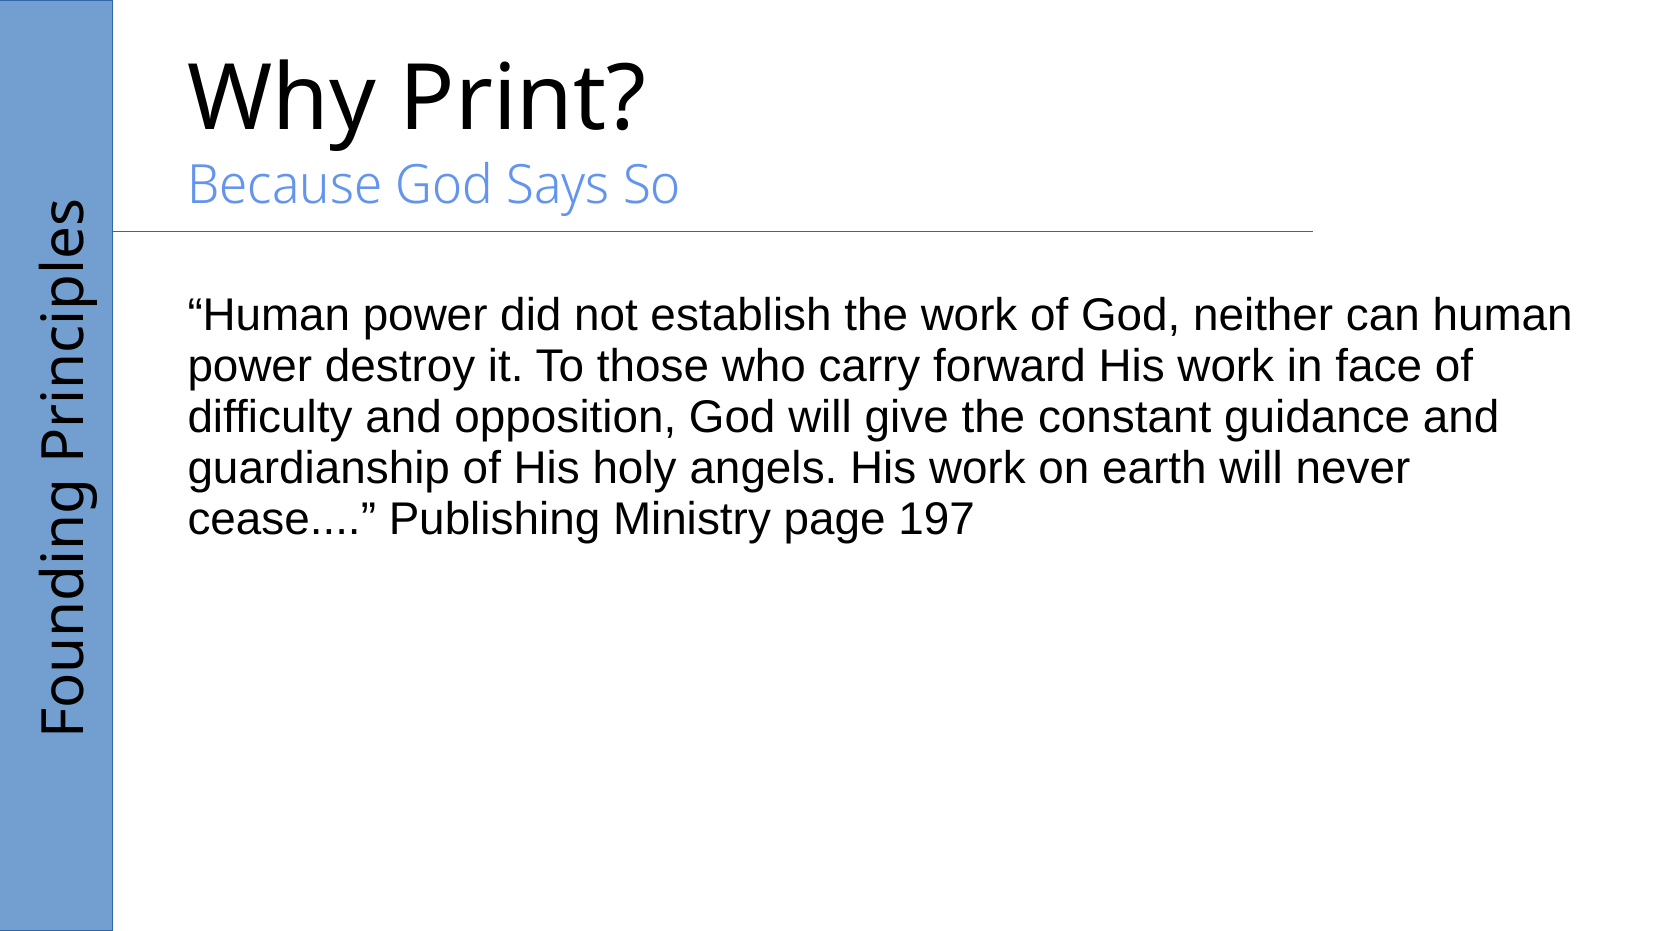

# Why Print?
Because God Says So
“Human power did not establish the work of God, neither can human power destroy it. To those who carry forward His work in face of difficulty and opposition, God will give the constant guidance and guardianship of His holy angels. His work on earth will never cease....” Publishing Ministry page 197
Founding Principles